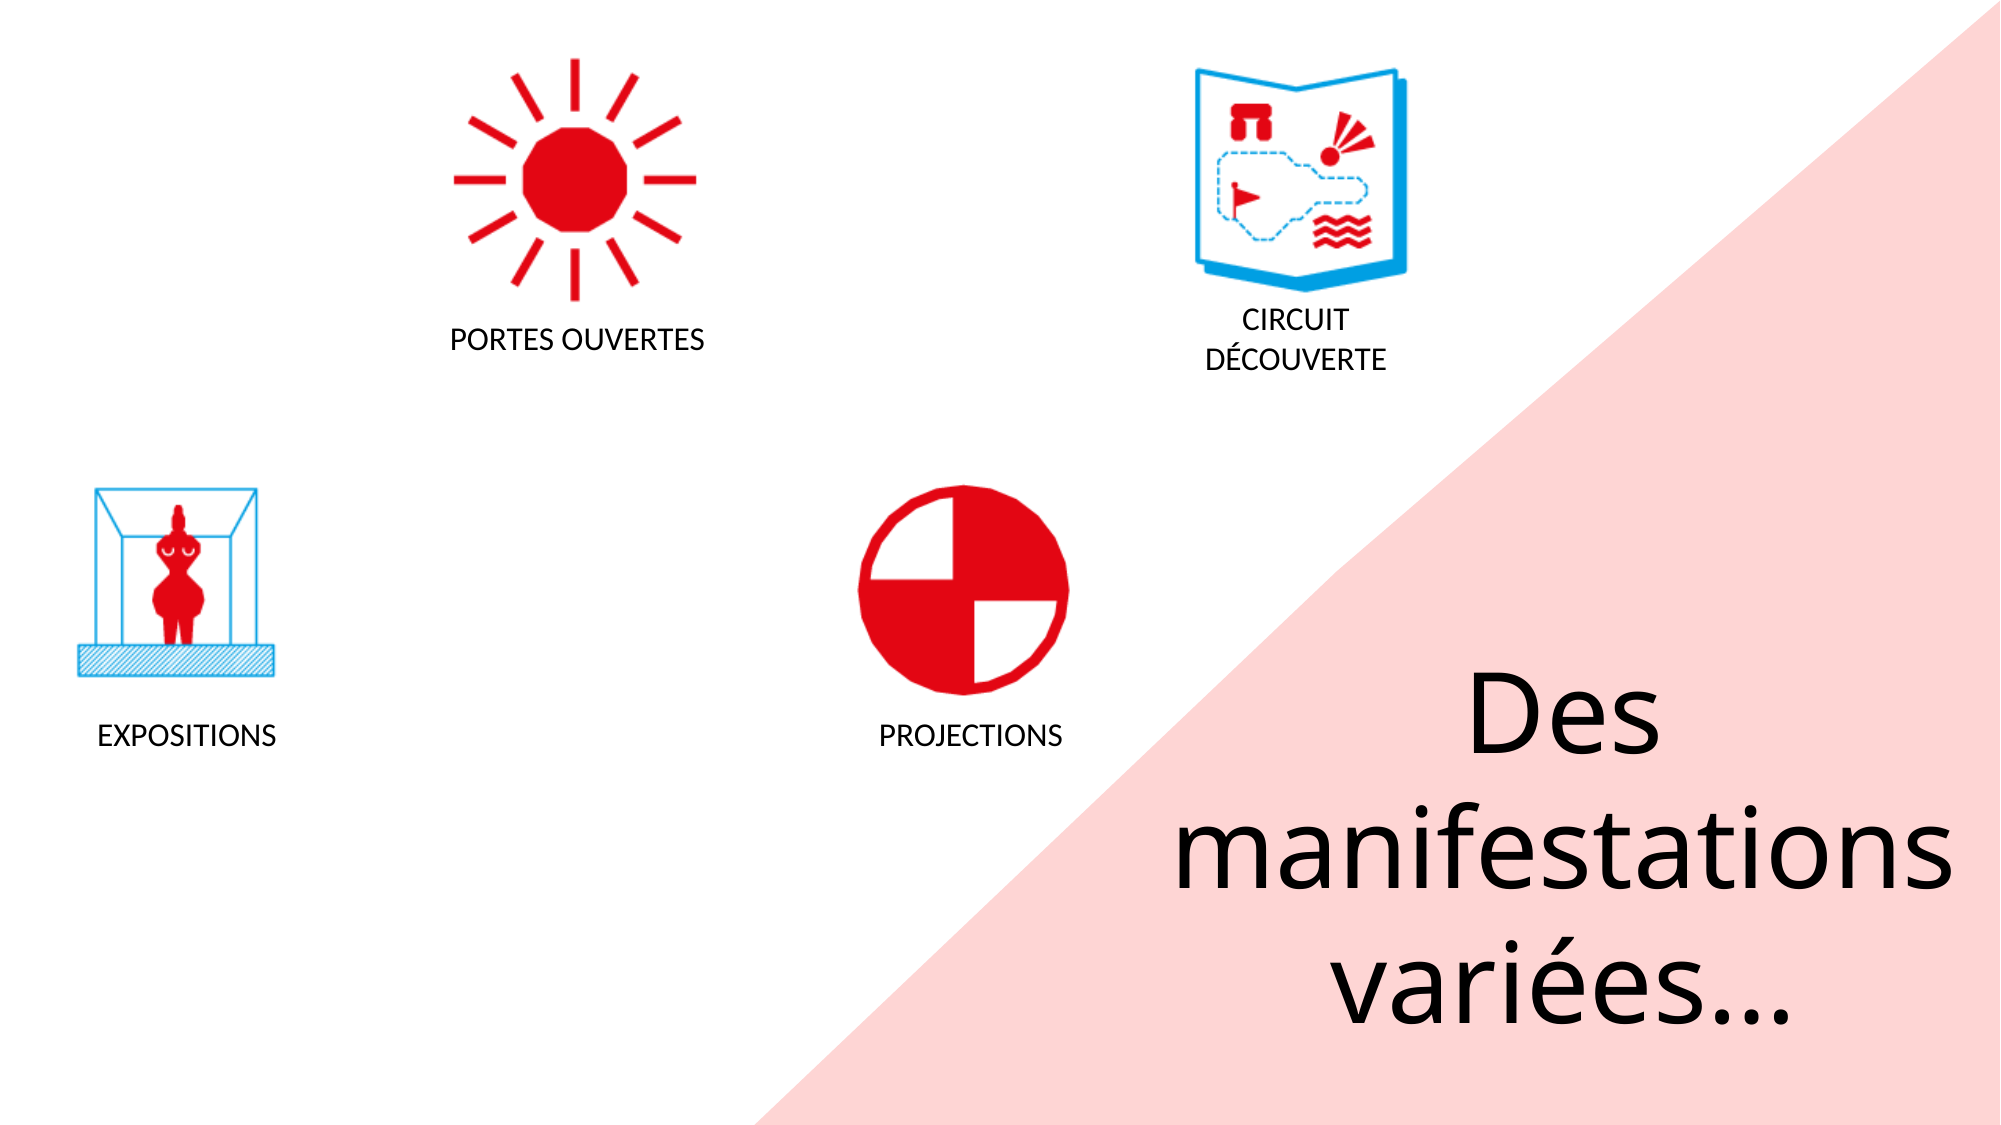

CIRCUIT DÉCOUVERTE
PORTES OUVERTES
Des manifestations variées…
EXPOSITIONS
PROJECTIONS